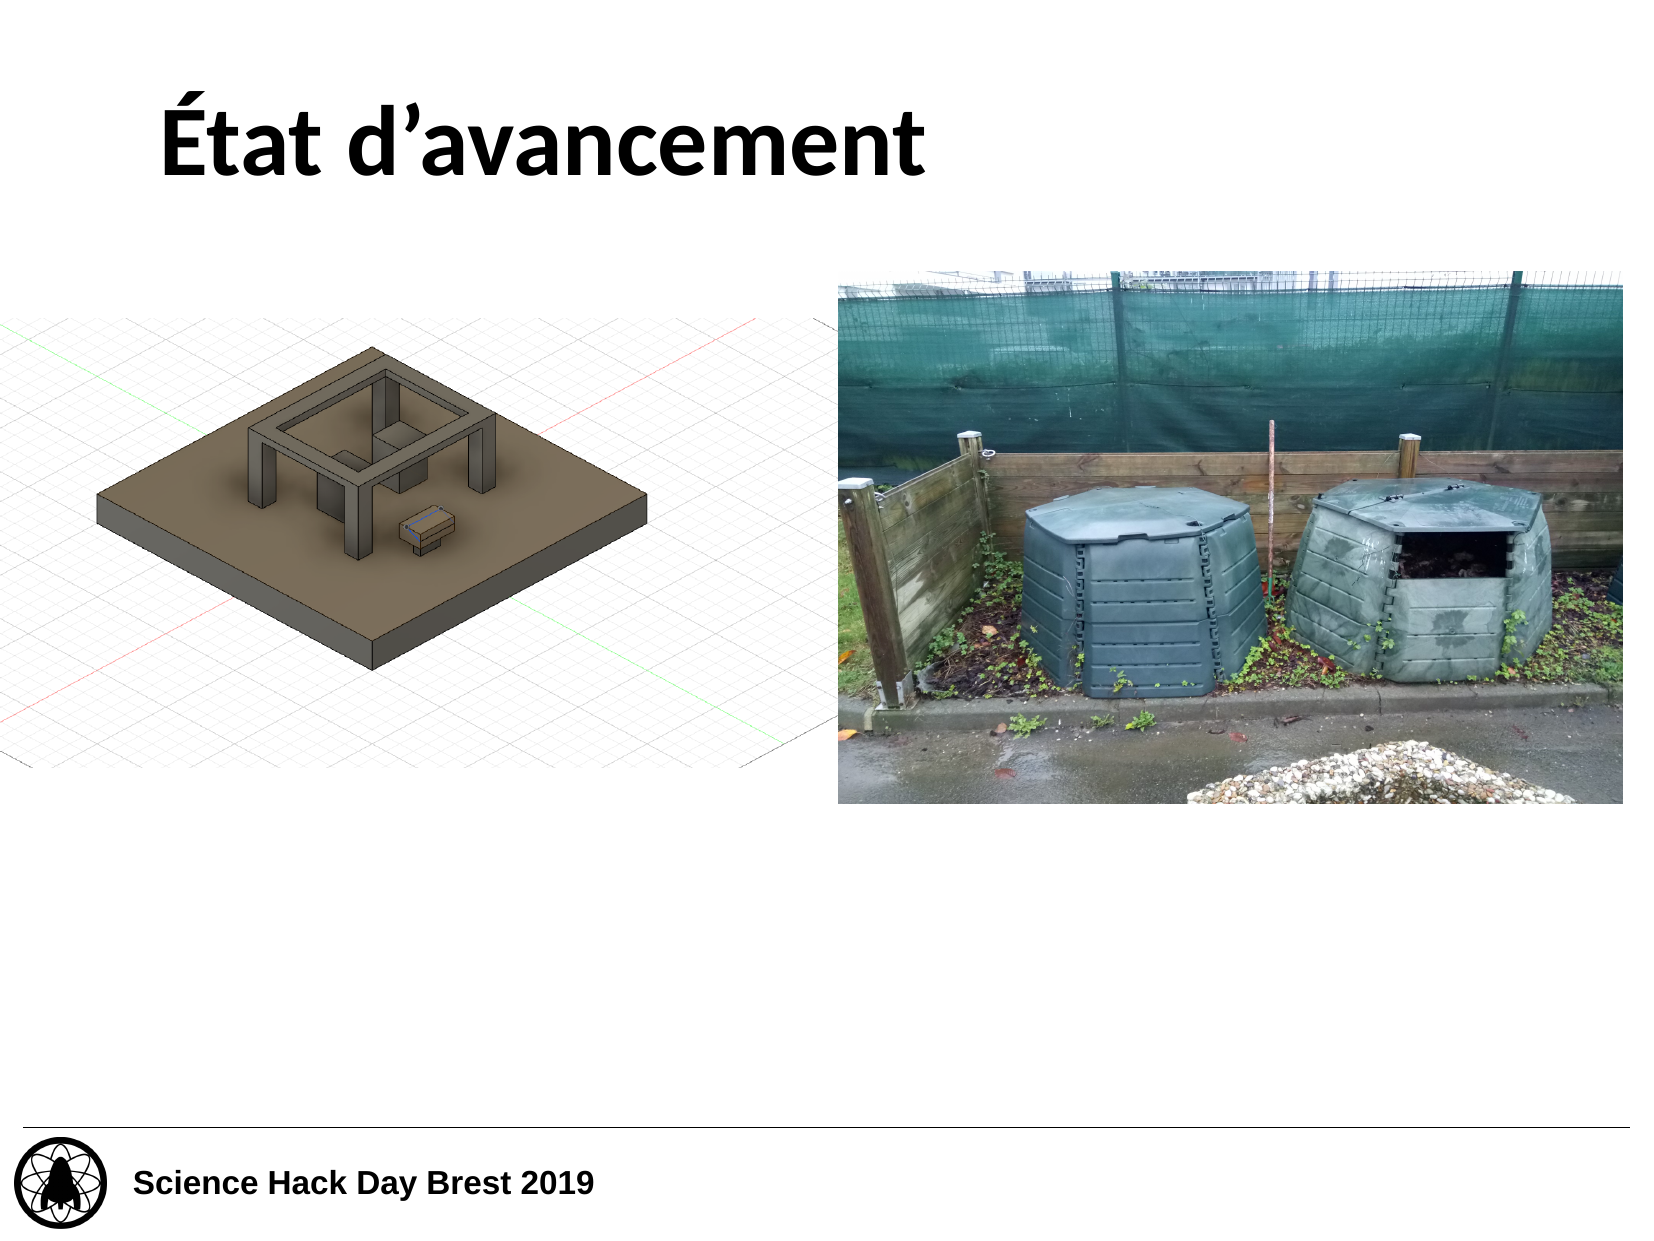

# État d’avancement
Science Hack Day Brest 2019